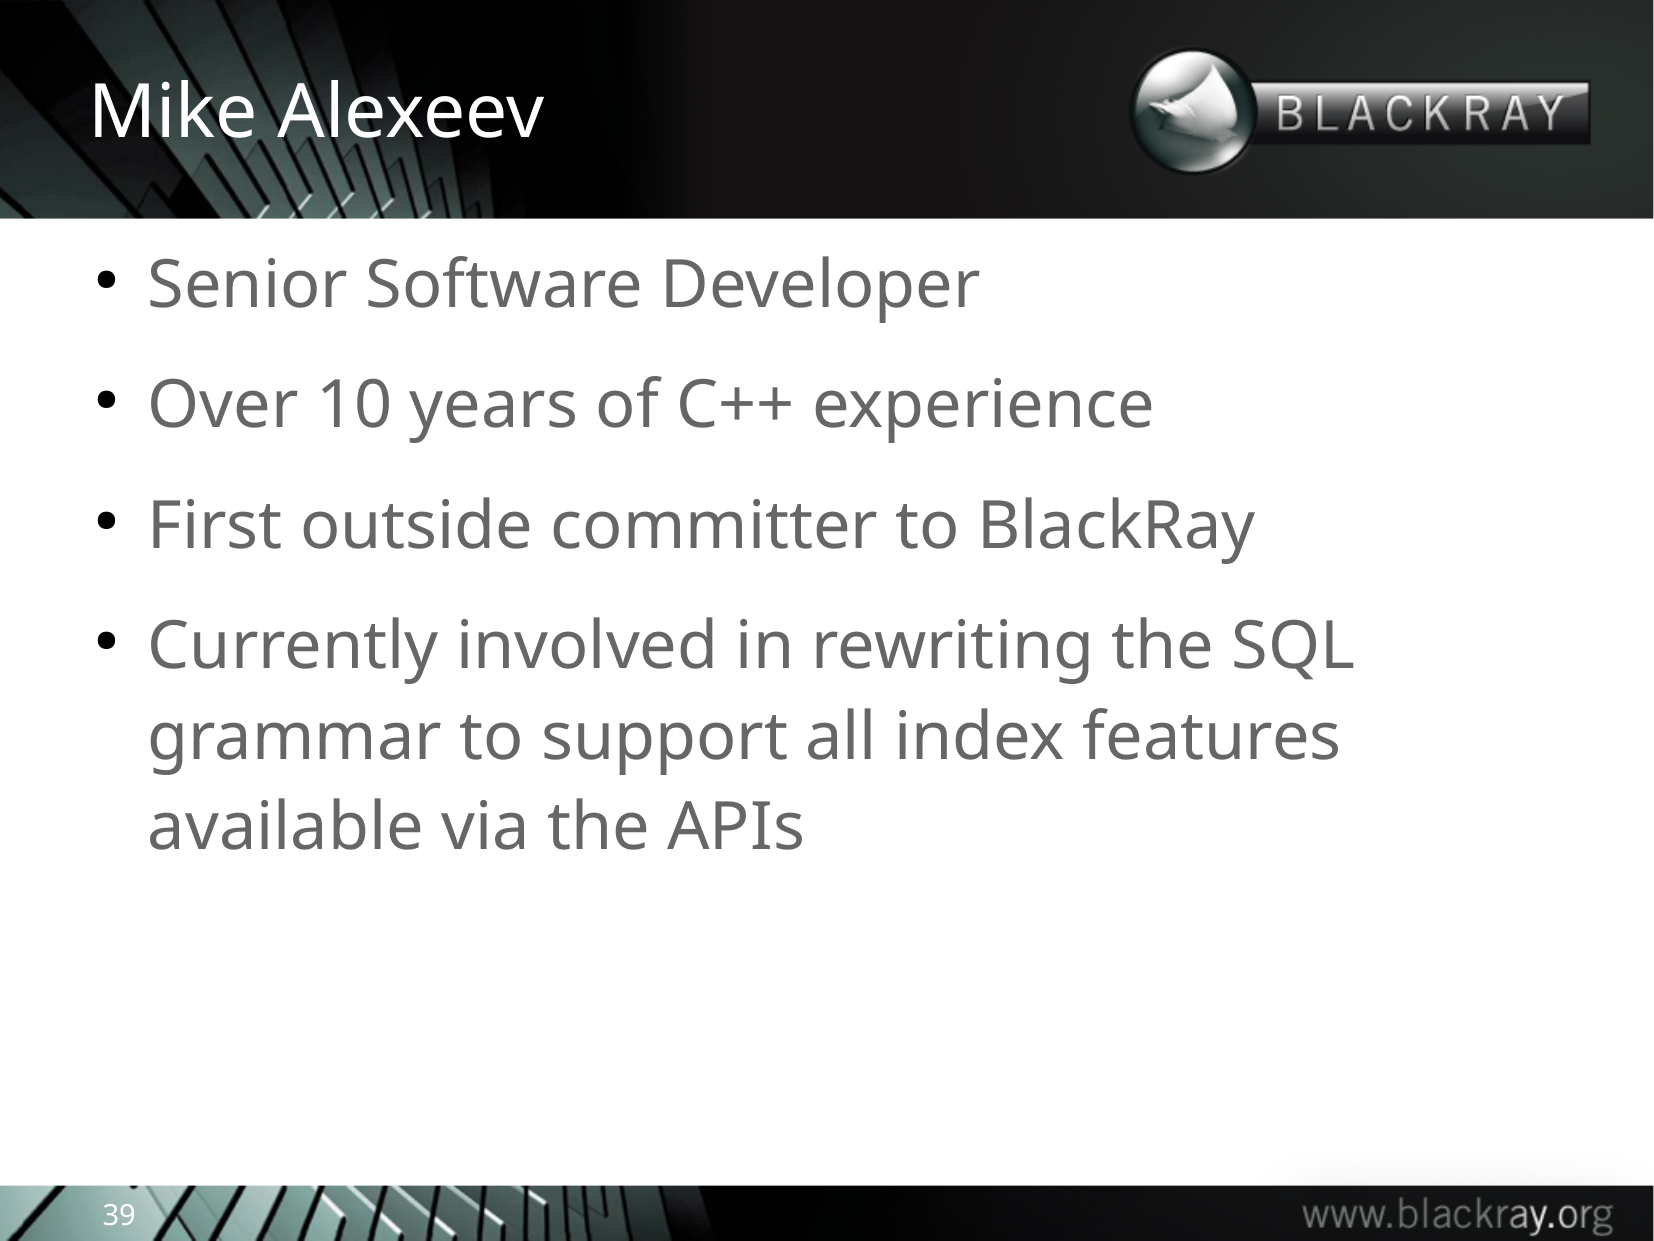

# Mike Alexeev
Senior Software Developer
Over 10 years of C++ experience
First outside committer to BlackRay
Currently involved in rewriting the SQL grammar to support all index features available via the APIs